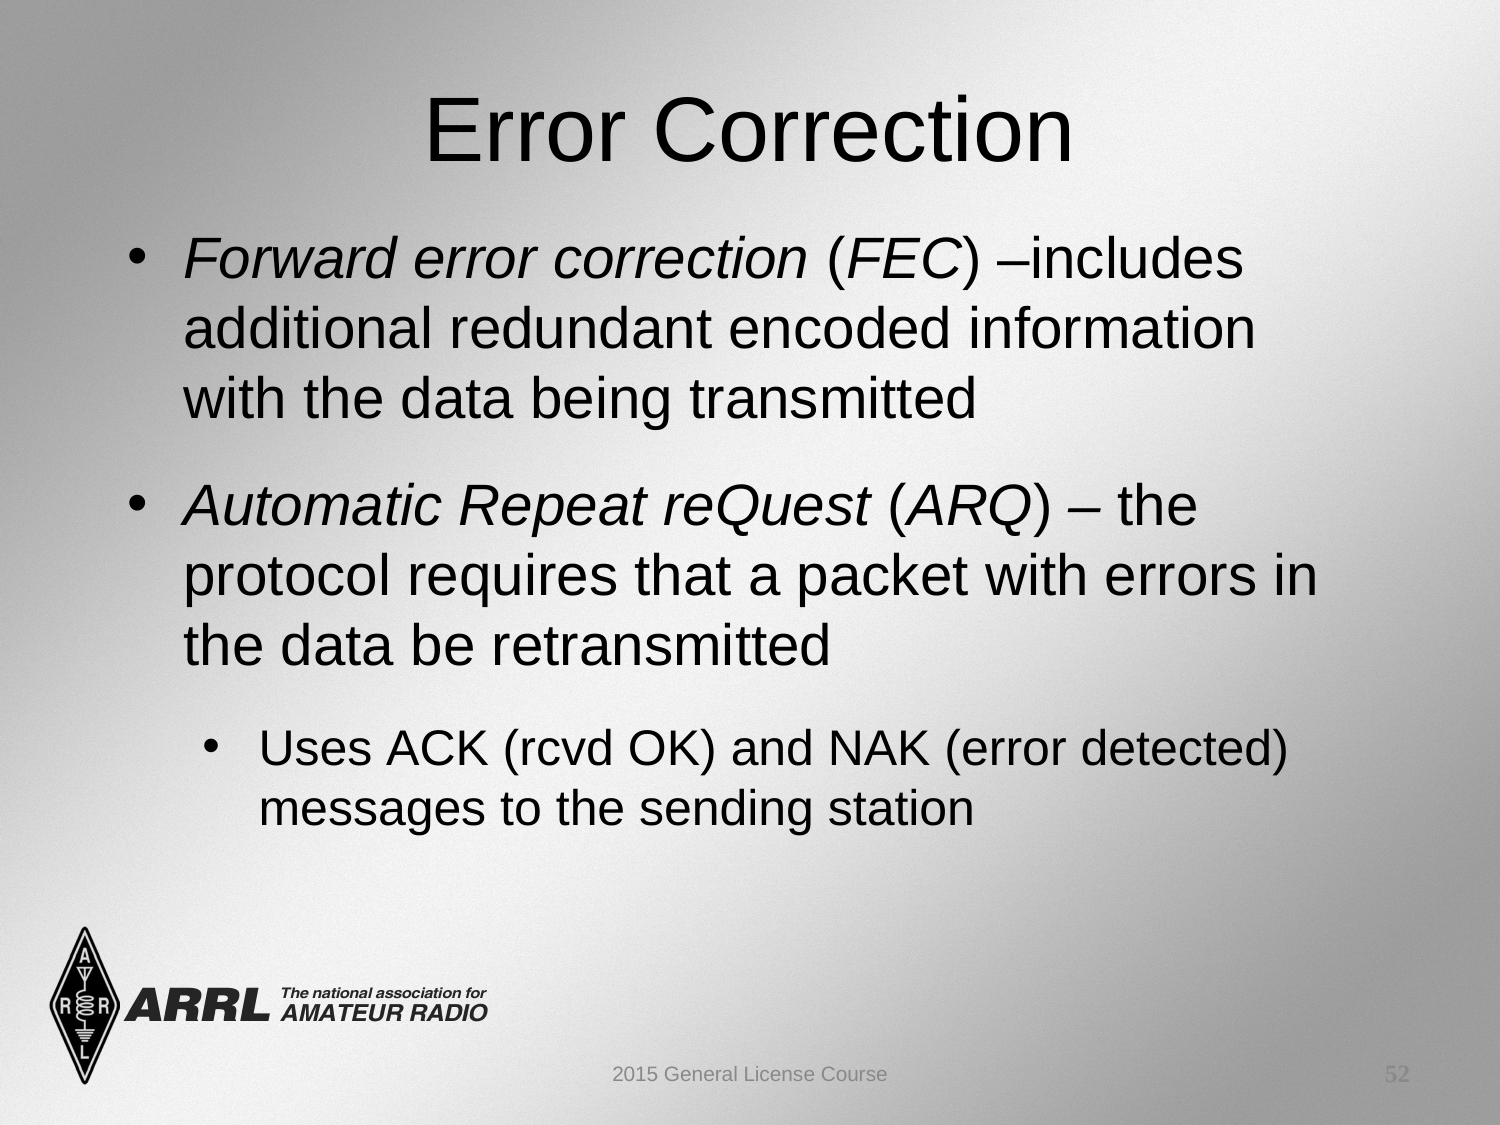

Error Correction
Forward error correction (FEC) –includes additional redundant encoded information with the data being transmitted
Automatic Repeat reQuest (ARQ) – the protocol requires that a packet with errors in the data be retransmitted
Uses ACK (rcvd OK) and NAK (error detected) messages to the sending station
2015 General License Course